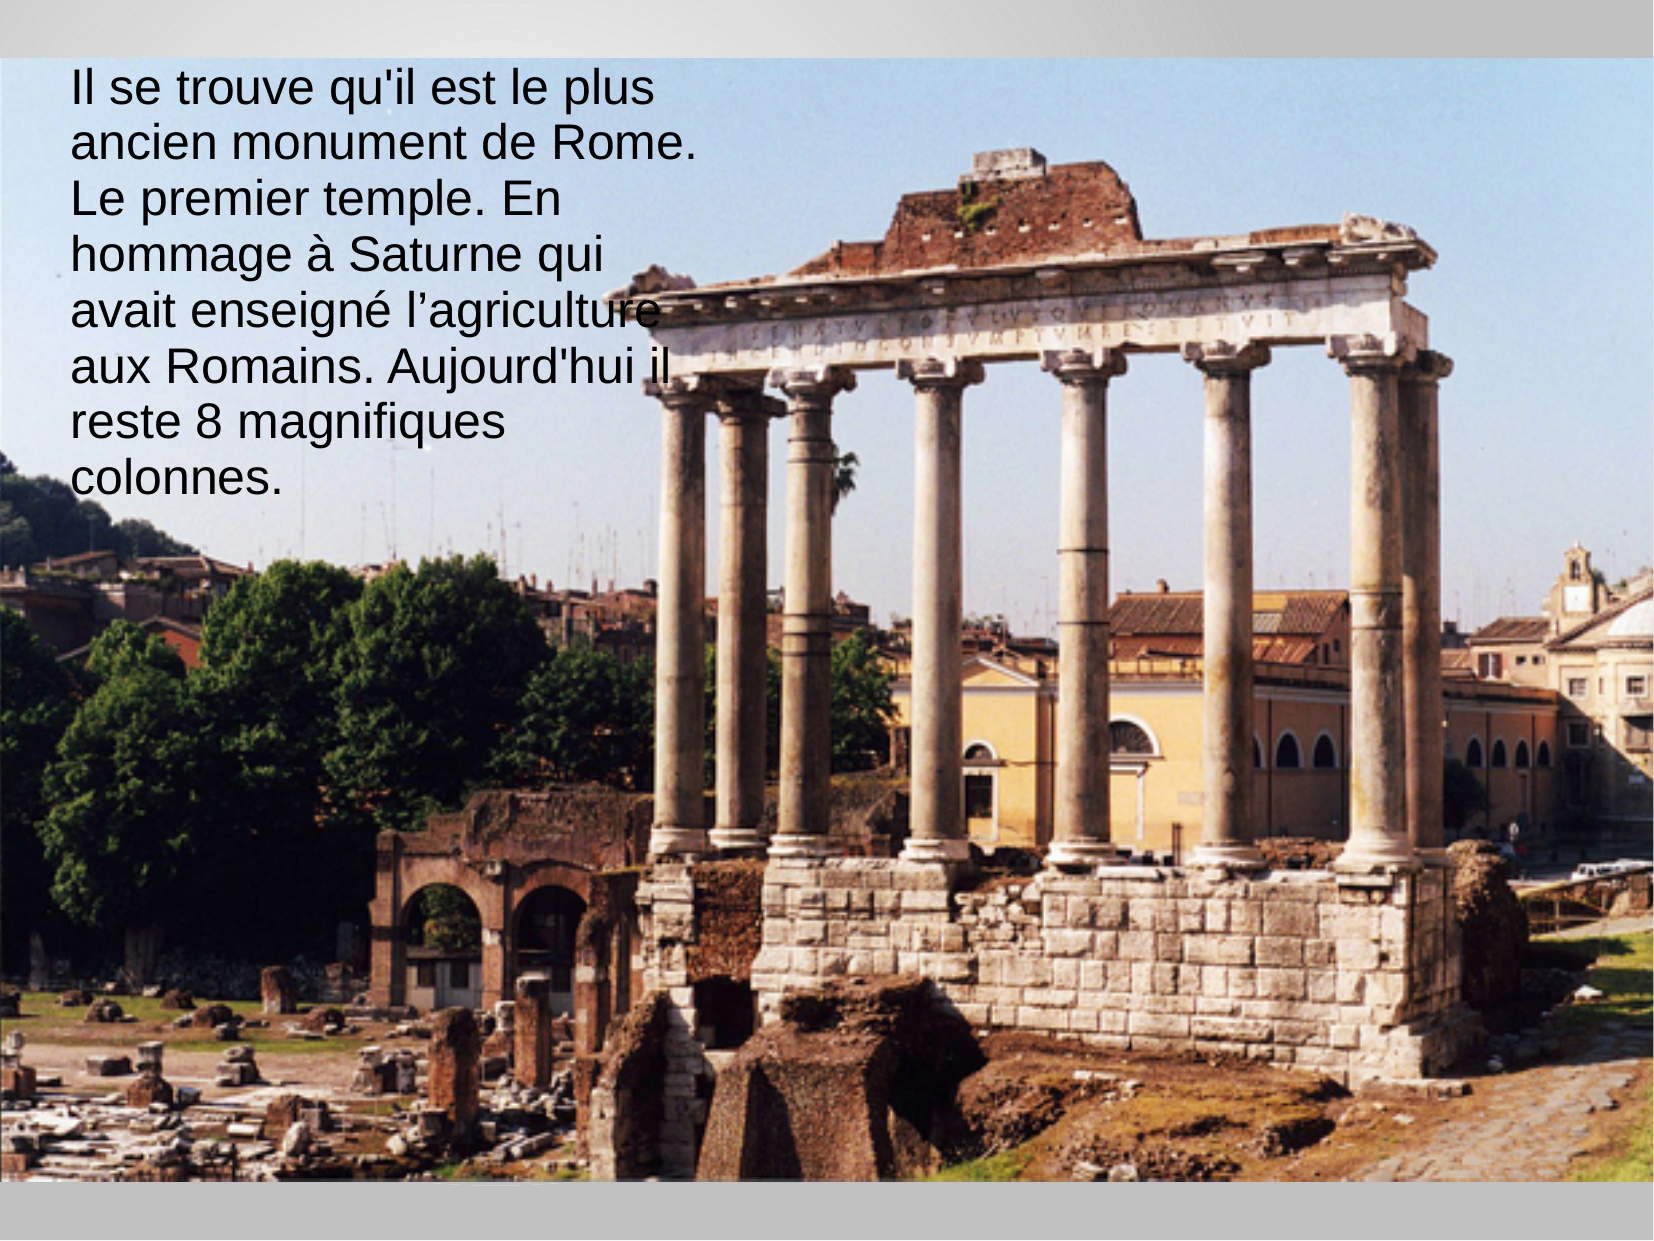

# Il se trouve qu'il est le plus ancien monument de Rome. Le premier temple. En hommage à Saturne qui avait enseigné l’agriculture aux Romains. Aujourd'hui il reste 8 magnifiques colonnes.